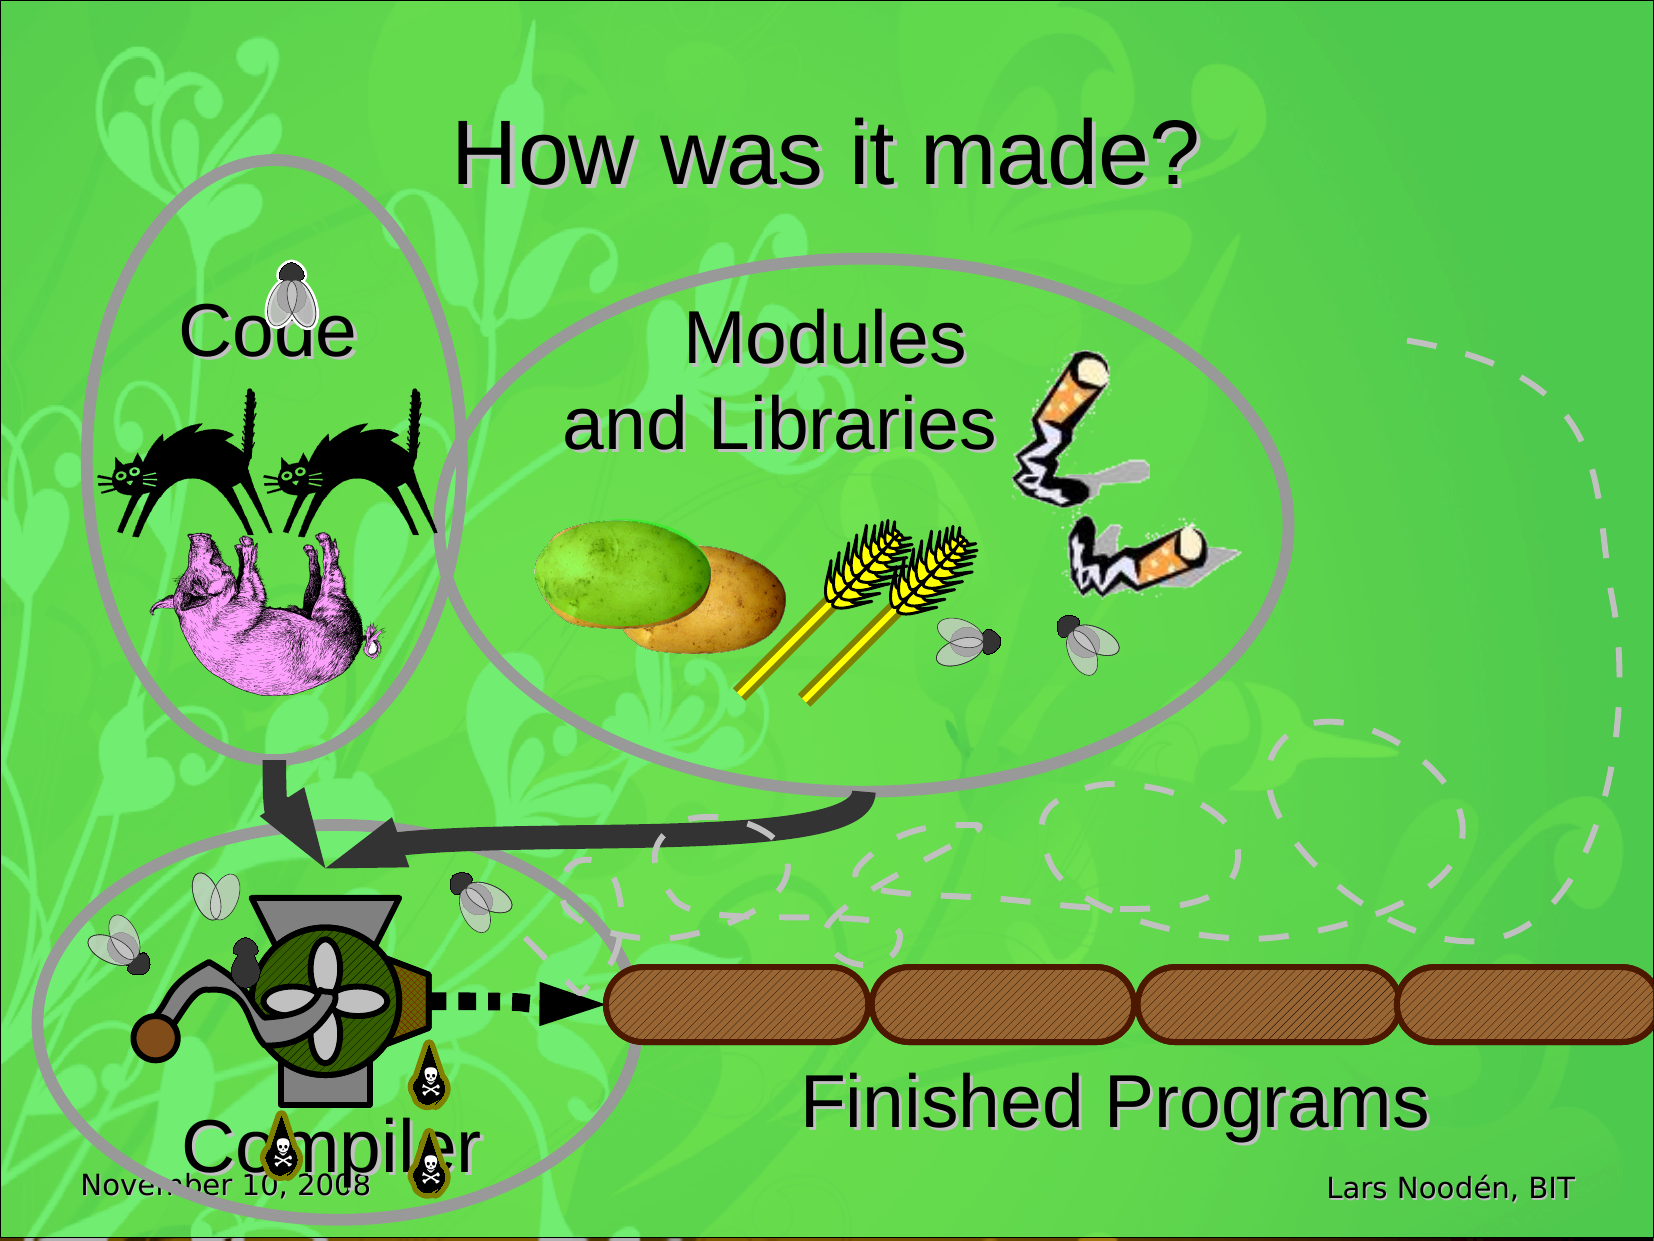

# How was it made?
Code
 Modules
and Libraries

Finished Programs
Compiler

